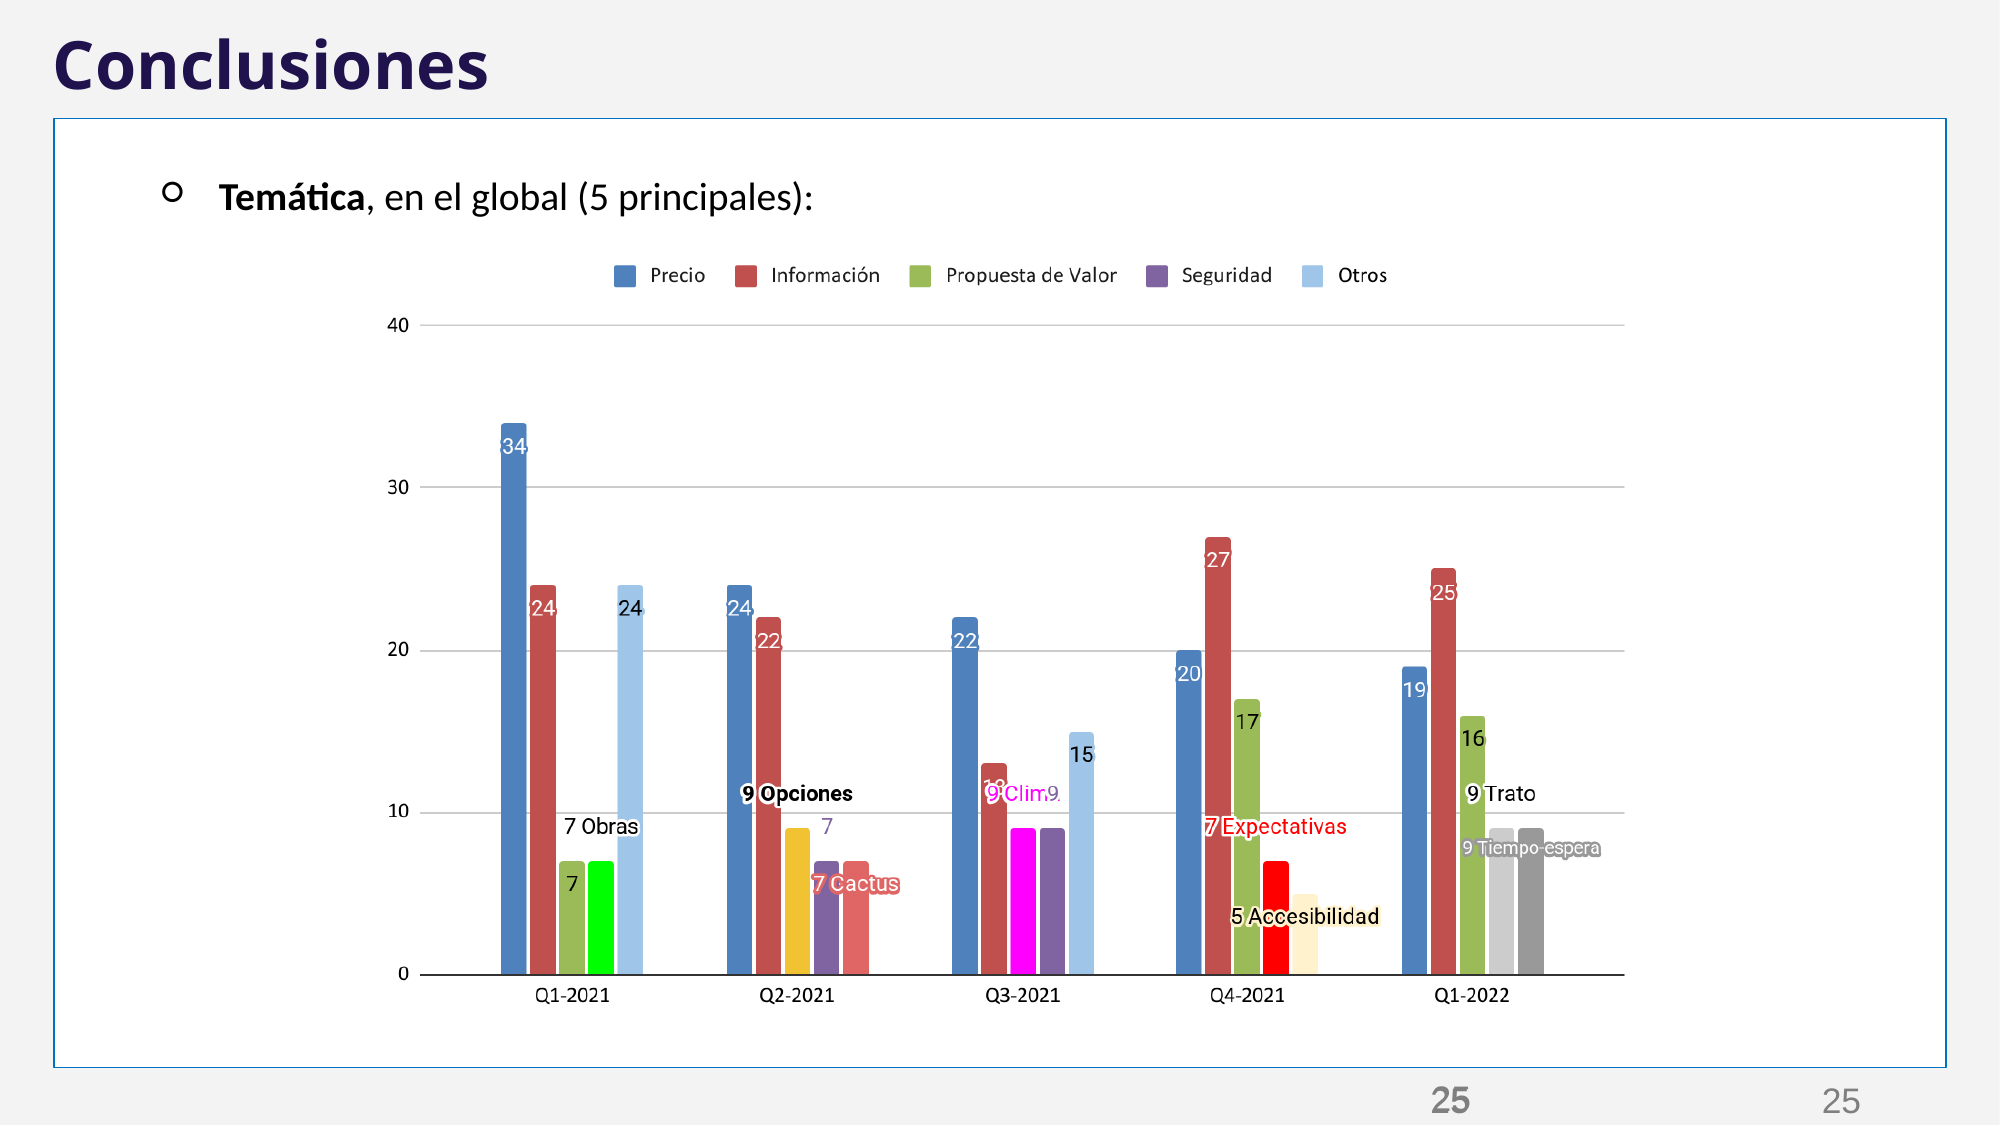

Conclusiones
Temática, en el global (5 principales):